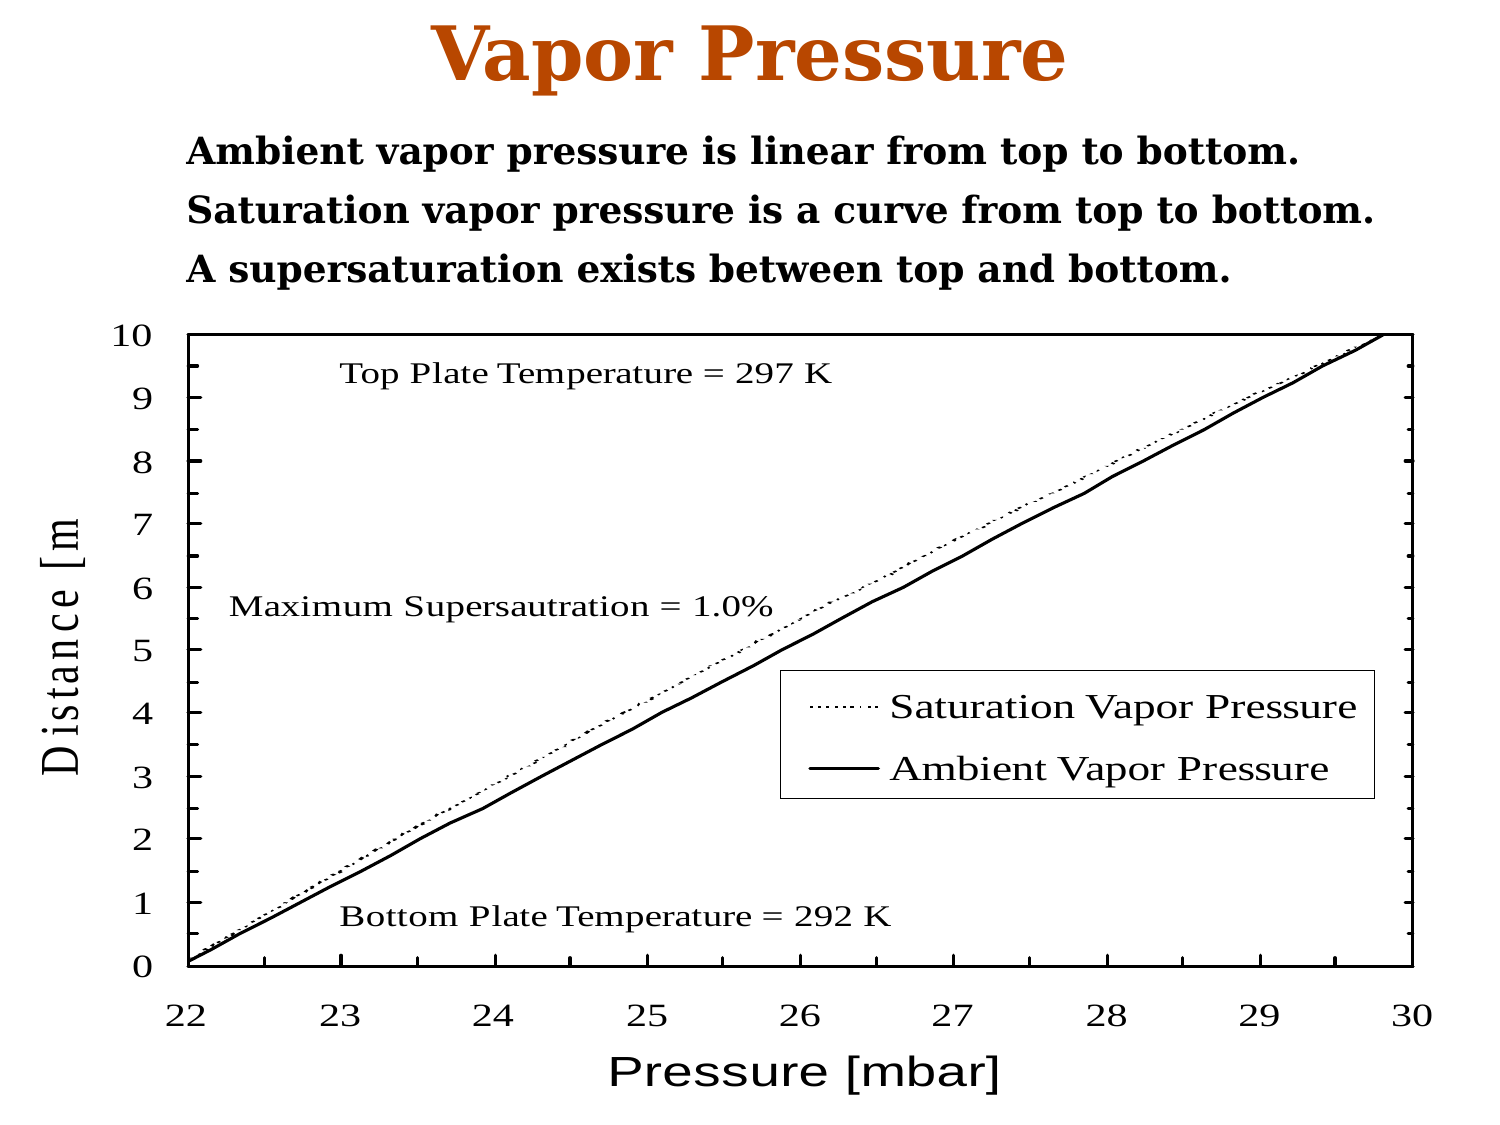

Vapor Pressure
Ambient vapor pressure is linear from top to bottom.
Saturation vapor pressure is a curve from top to bottom.
A supersaturation exists between top and bottom.